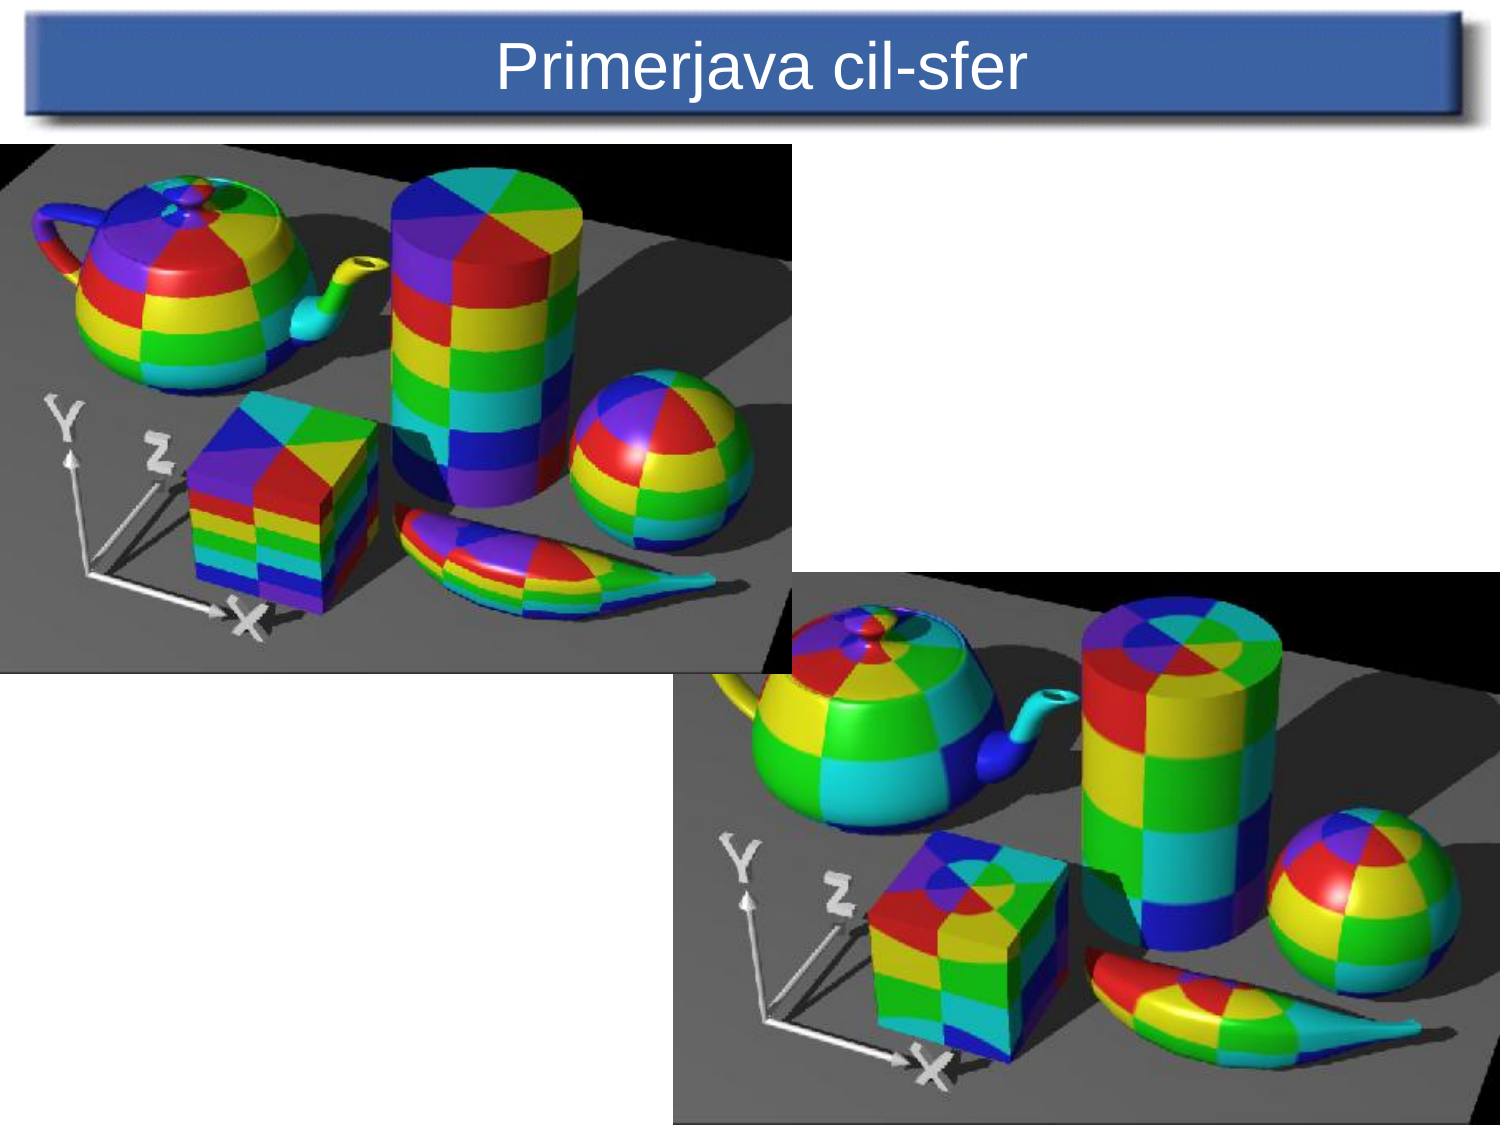

# Primerjava cil-sfer
Cilindrično lepljenje
tekstur
Sferično lepljenje
tekstur